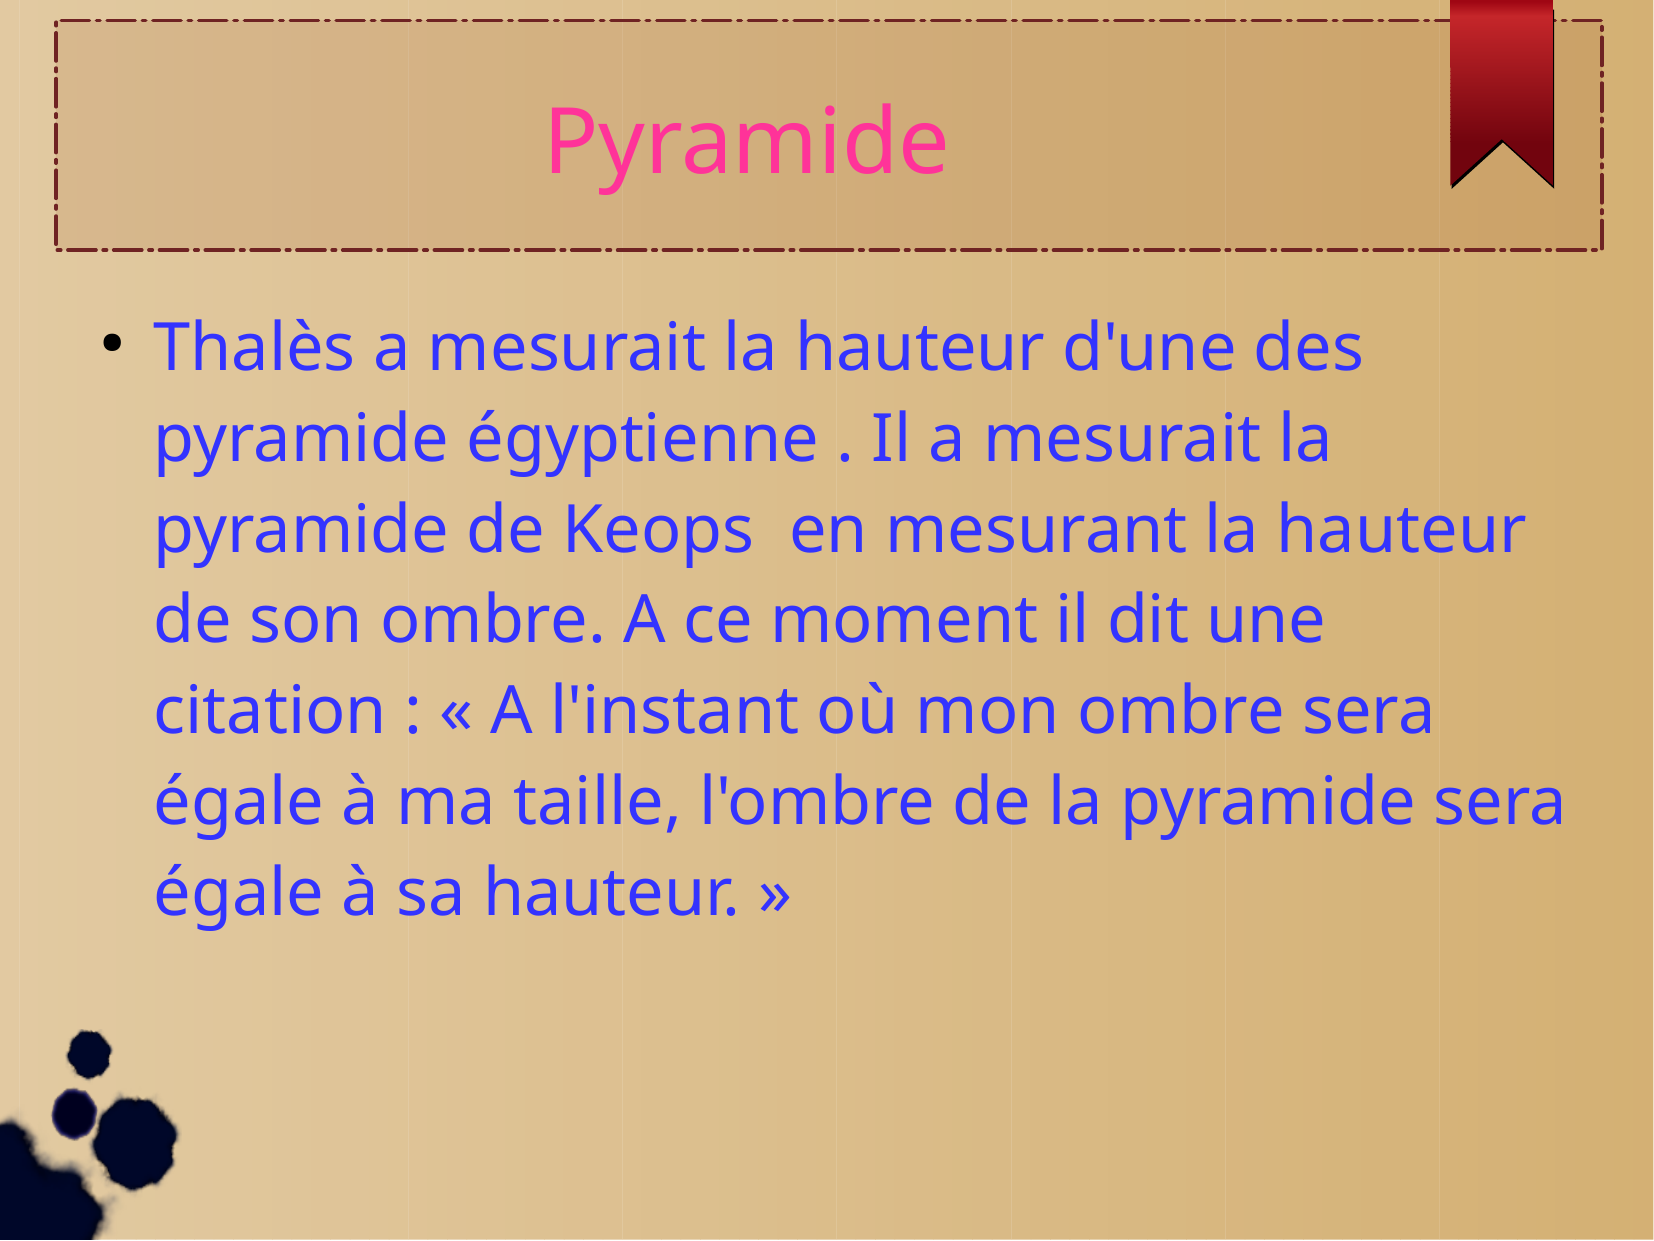

# Pyramide
Thalès a mesurait la hauteur d'une des pyramide égyptienne . Il a mesurait la pyramide de Keops en mesurant la hauteur de son ombre. A ce moment il dit une citation : « A l'instant où mon ombre sera égale à ma taille, l'ombre de la pyramide sera égale à sa hauteur. »